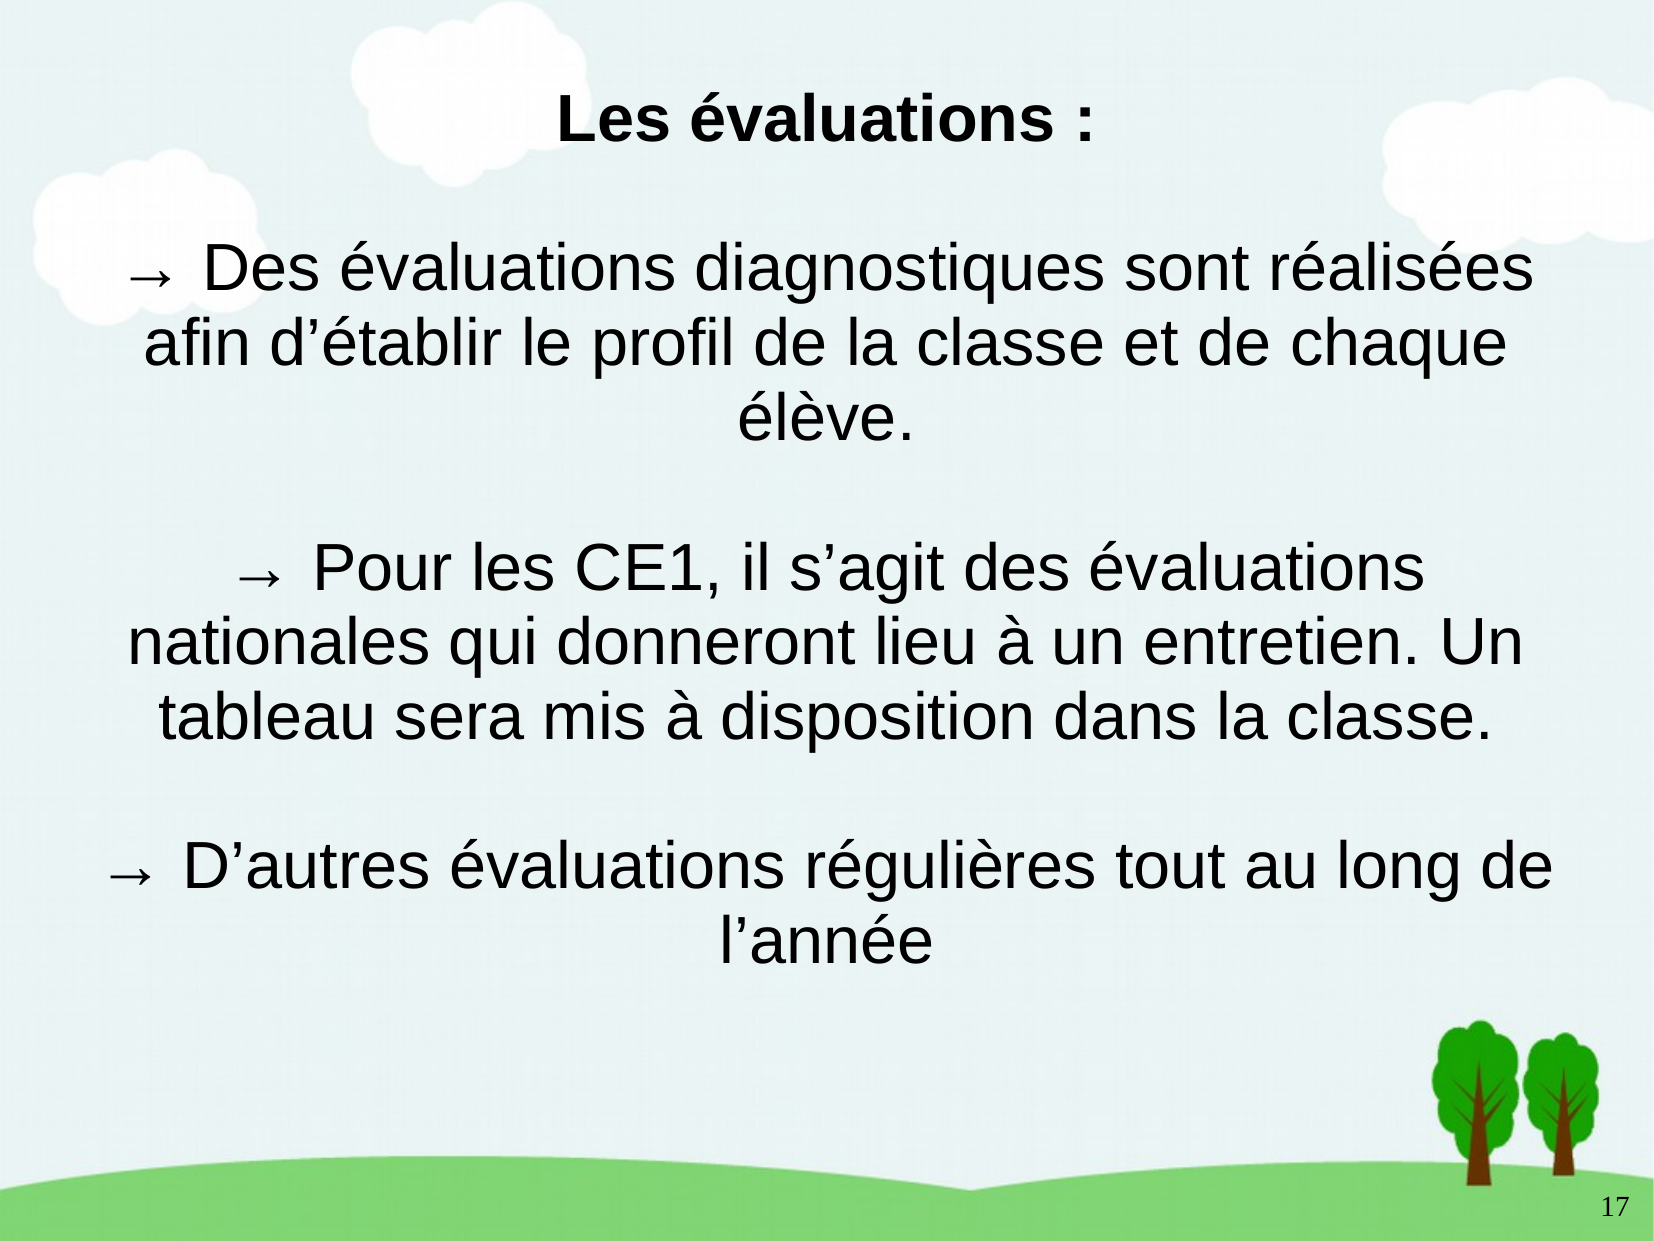

# Les évaluations :
→ Des évaluations diagnostiques sont réalisées afin d’établir le profil de la classe et de chaque élève.
→ Pour les CE1, il s’agit des évaluations nationales qui donneront lieu à un entretien. Un tableau sera mis à disposition dans la classe.
→ D’autres évaluations régulières tout au long de l’année
17